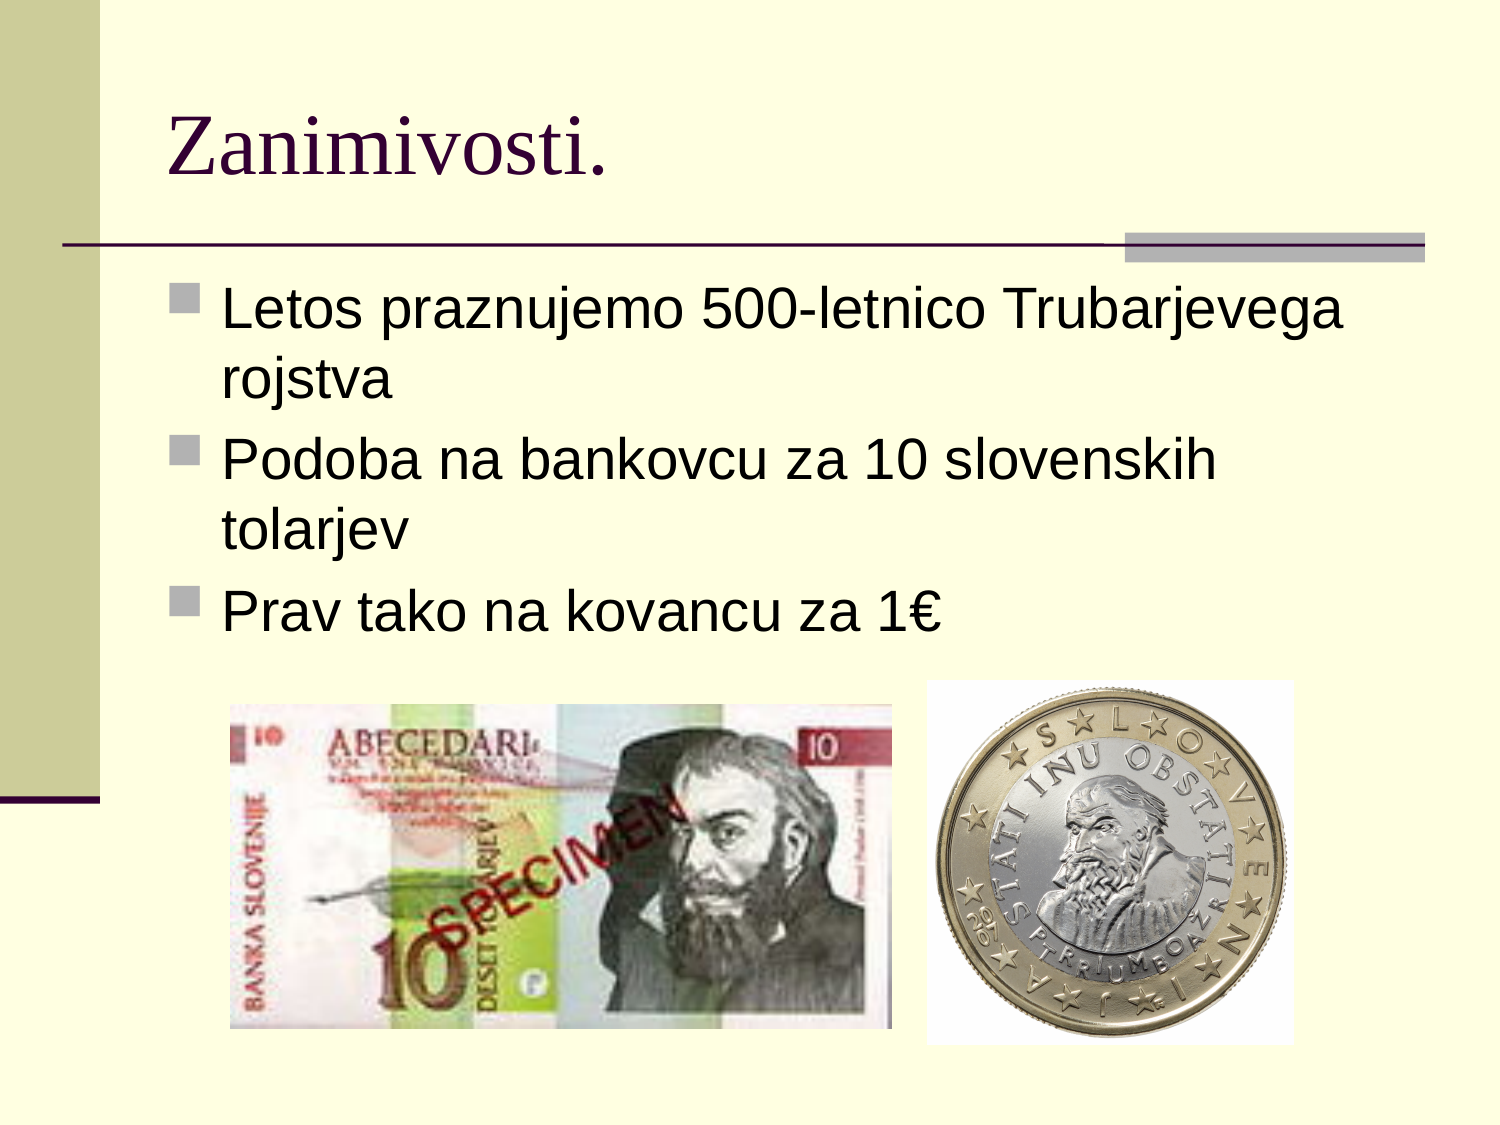

# Zanimivosti.
Letos praznujemo 500-letnico Trubarjevega rojstva
Podoba na bankovcu za 10 slovenskih tolarjev
Prav tako na kovancu za 1€